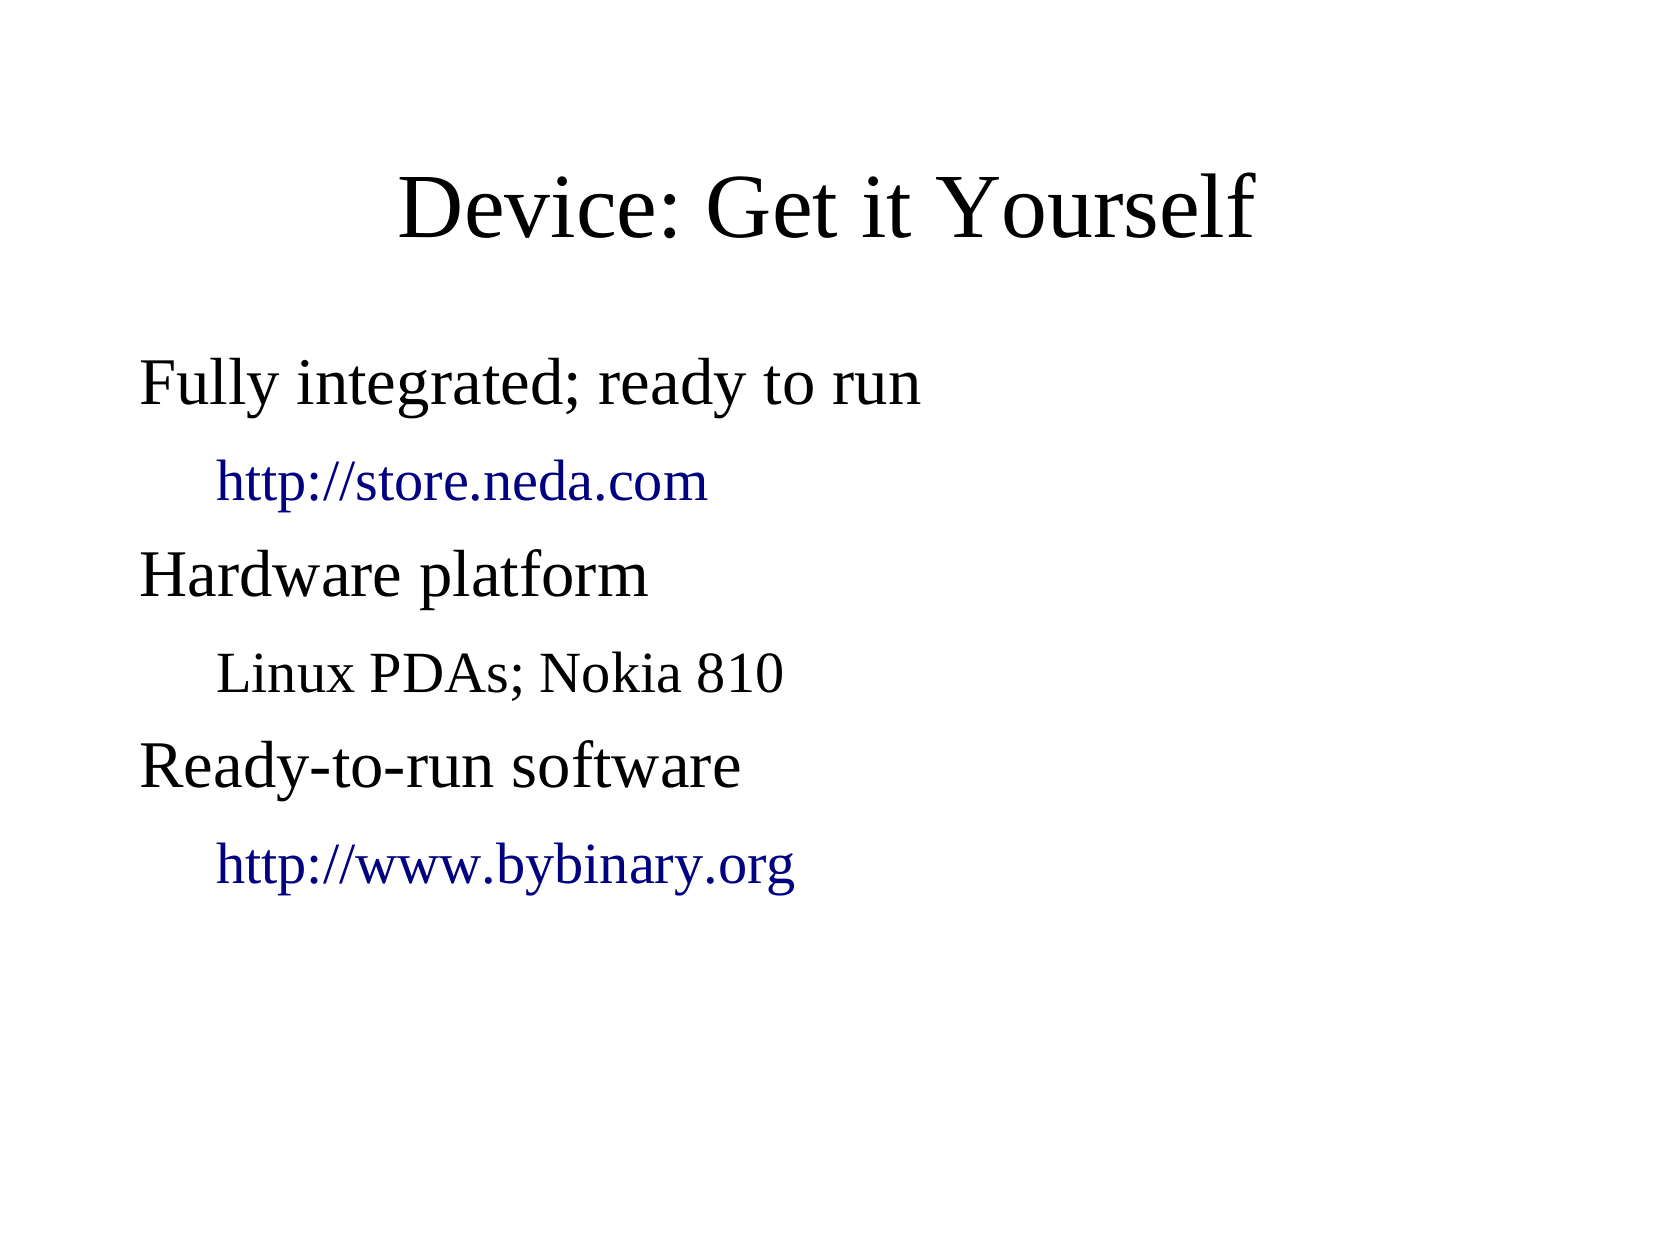

# Device: Get it Yourself
Fully integrated; ready to run
http://store.neda.com
Hardware platform
Linux PDAs; Nokia 810
Ready-to-run software
http://www.bybinary.org